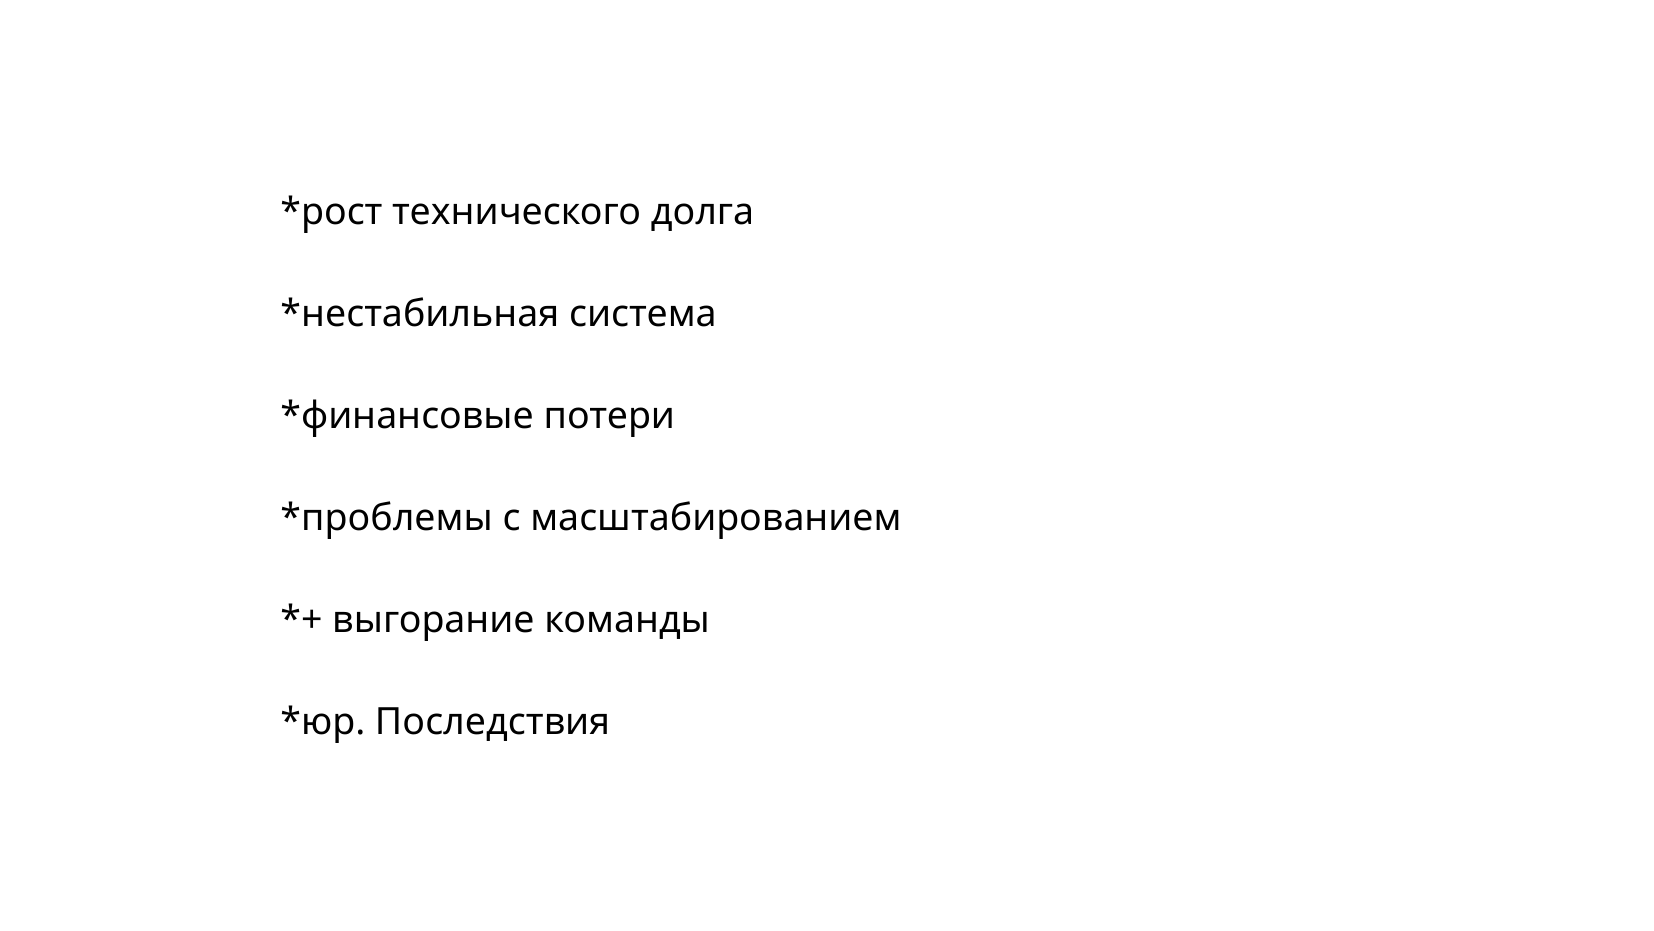

*рост технического долга
*нестабильная система
*финансовые потери
*проблемы с масштабированием
*+ выгорание команды
*юр. Последствия